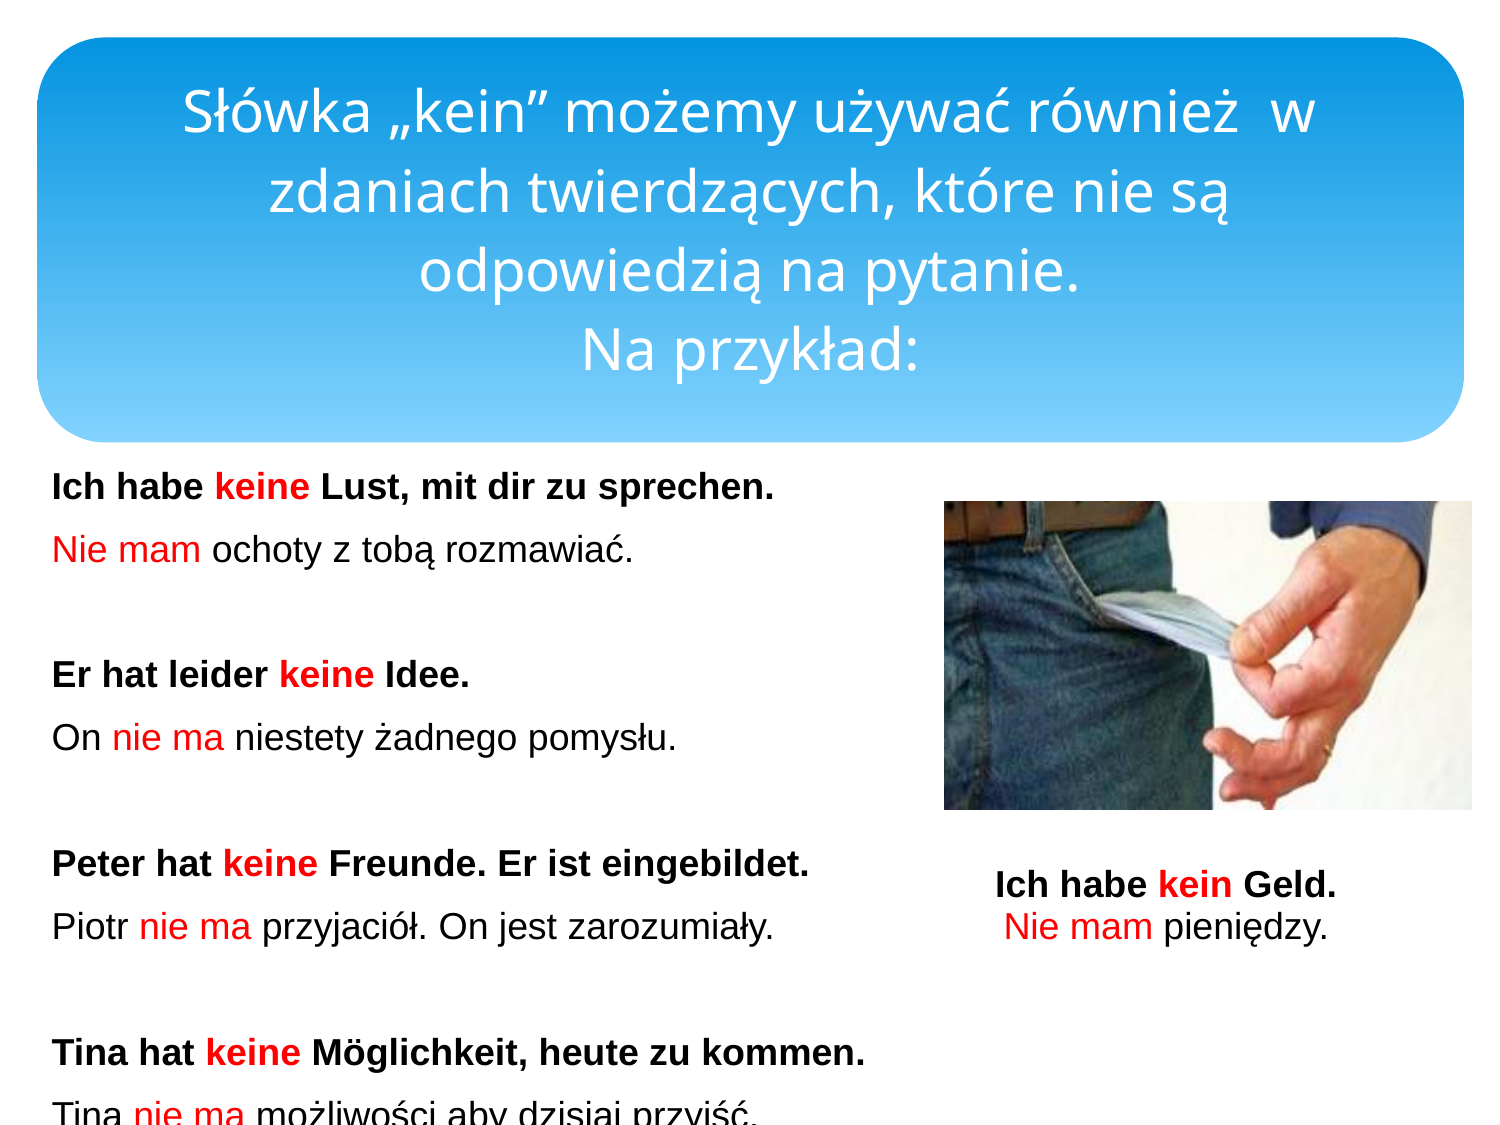

# Słówka „kein” możemy używać również w zdaniach twierdzących, które nie są odpowiedzią na pytanie. Na przykład:
Ich habe keine Lust, mit dir zu sprechen.
Nie mam ochoty z tobą rozmawiać.
Er hat leider keine Idee.
On nie ma niestety żadnego pomysłu.
Peter hat keine Freunde. Er ist eingebildet.
Piotr nie ma przyjaciół. On jest zarozumiały.
Tina hat keine Möglichkeit, heute zu kommen.
Tina nie ma możliwości aby dzisiaj przyjść.
Ich habe kein Geld.
Nie mam pieniędzy.